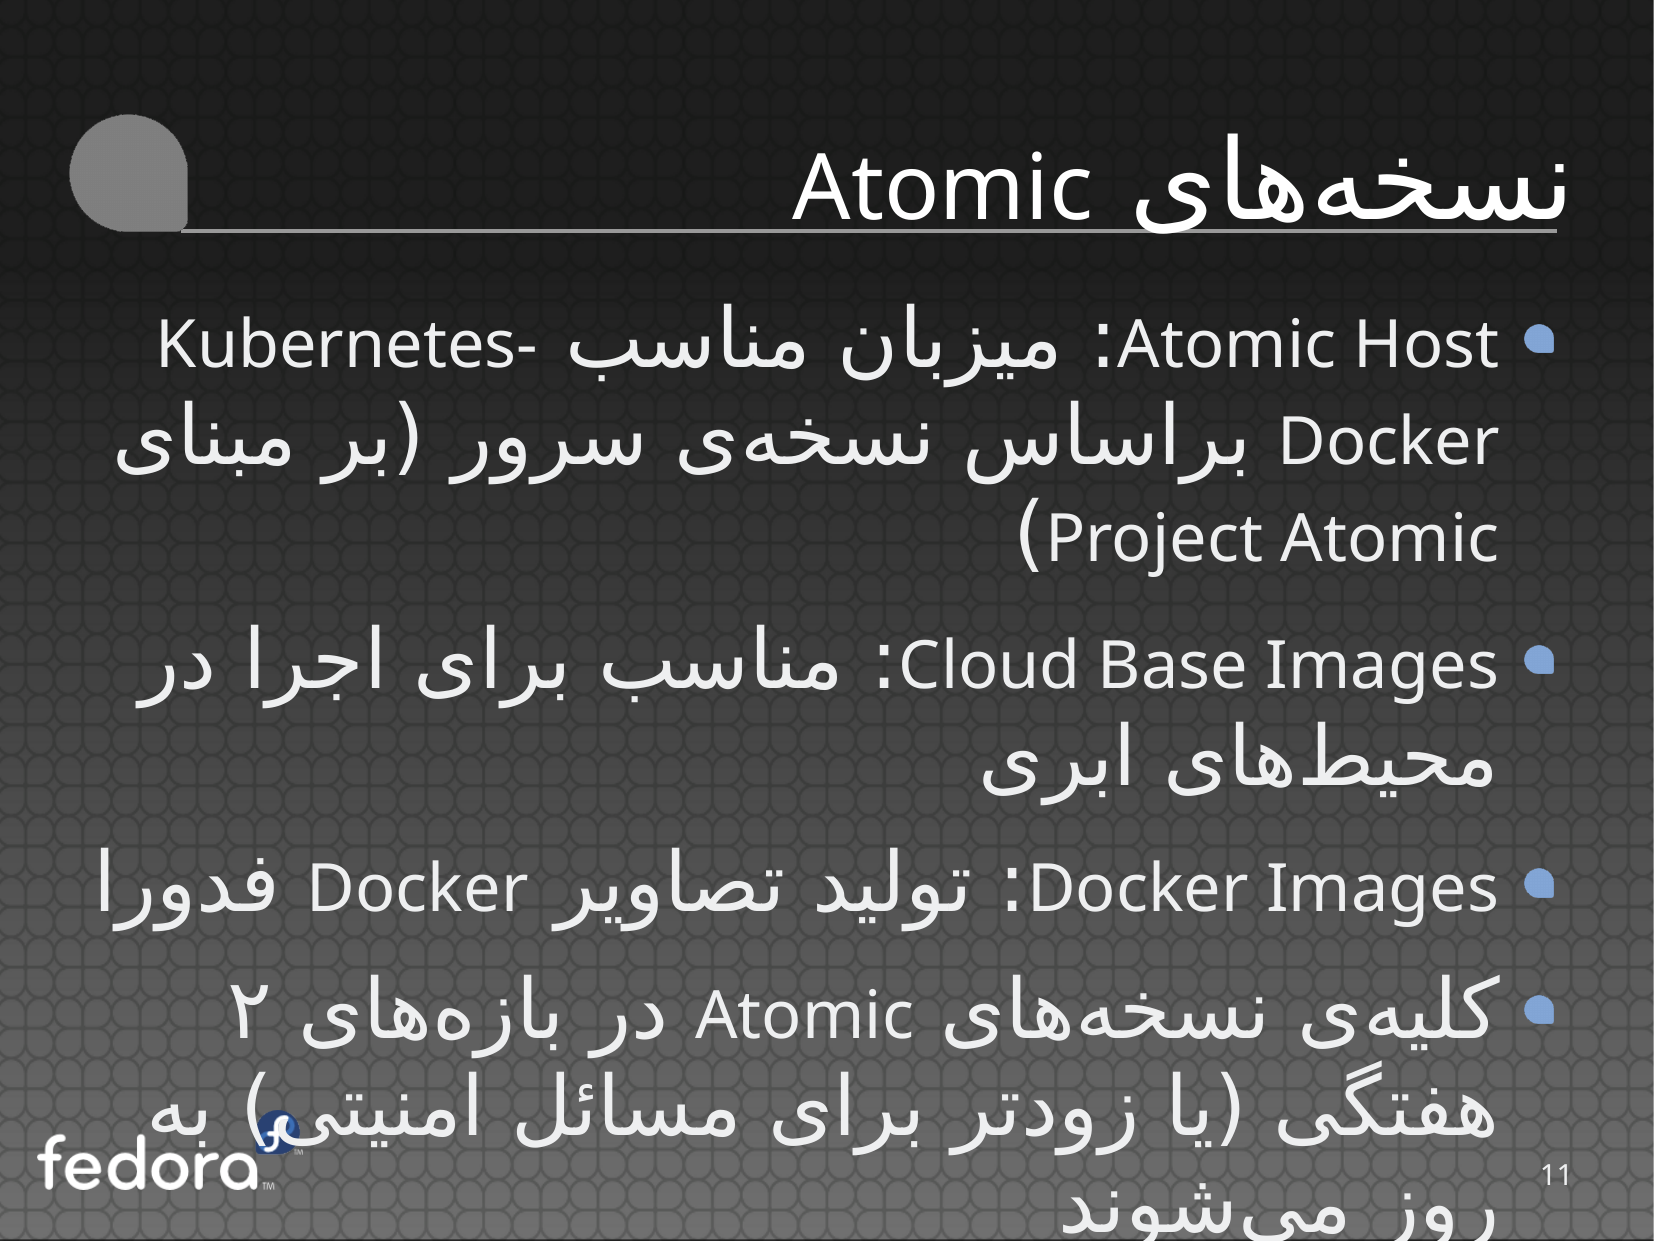

# نسخه‌های Atomic
‏Atomic Host: میزبان مناسب Kubernetes-Docker براساس نسخه‌ی سرور (بر مبنای Project Atomic)
‏Cloud Base Images: مناسب برای اجرا در محیط‌های ابری
‏Docker Images: تولید تصاویر Docker فدورا
کلیه‌ی نسخه‌های Atomic در بازه‌های ۲ هفتگی (یا زودتر برای مسائل امنیتی) به روز می‌شوند
بر مبنای OSTree